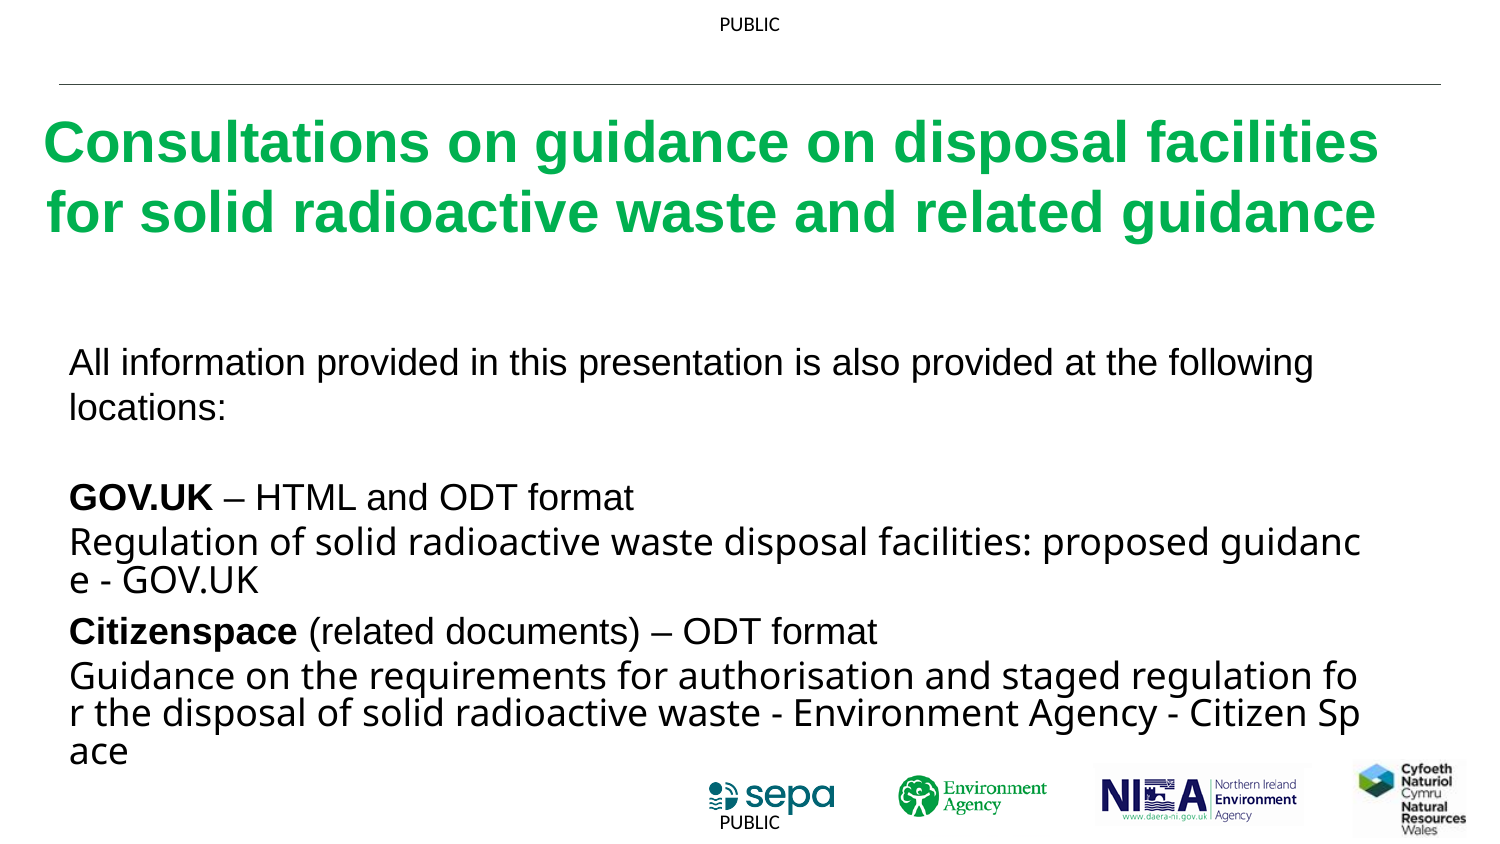

Consultations on guidance on disposal facilities for solid radioactive waste and related guidance
All information provided in this presentation is also provided at the following locations:
GOV.UK – HTML and ODT format Regulation of solid radioactive waste disposal facilities: proposed guidance - GOV.UK
Citizenspace (related documents) – ODT format Guidance on the requirements for authorisation and staged regulation for the disposal of solid radioactive waste - Environment Agency - Citizen Space